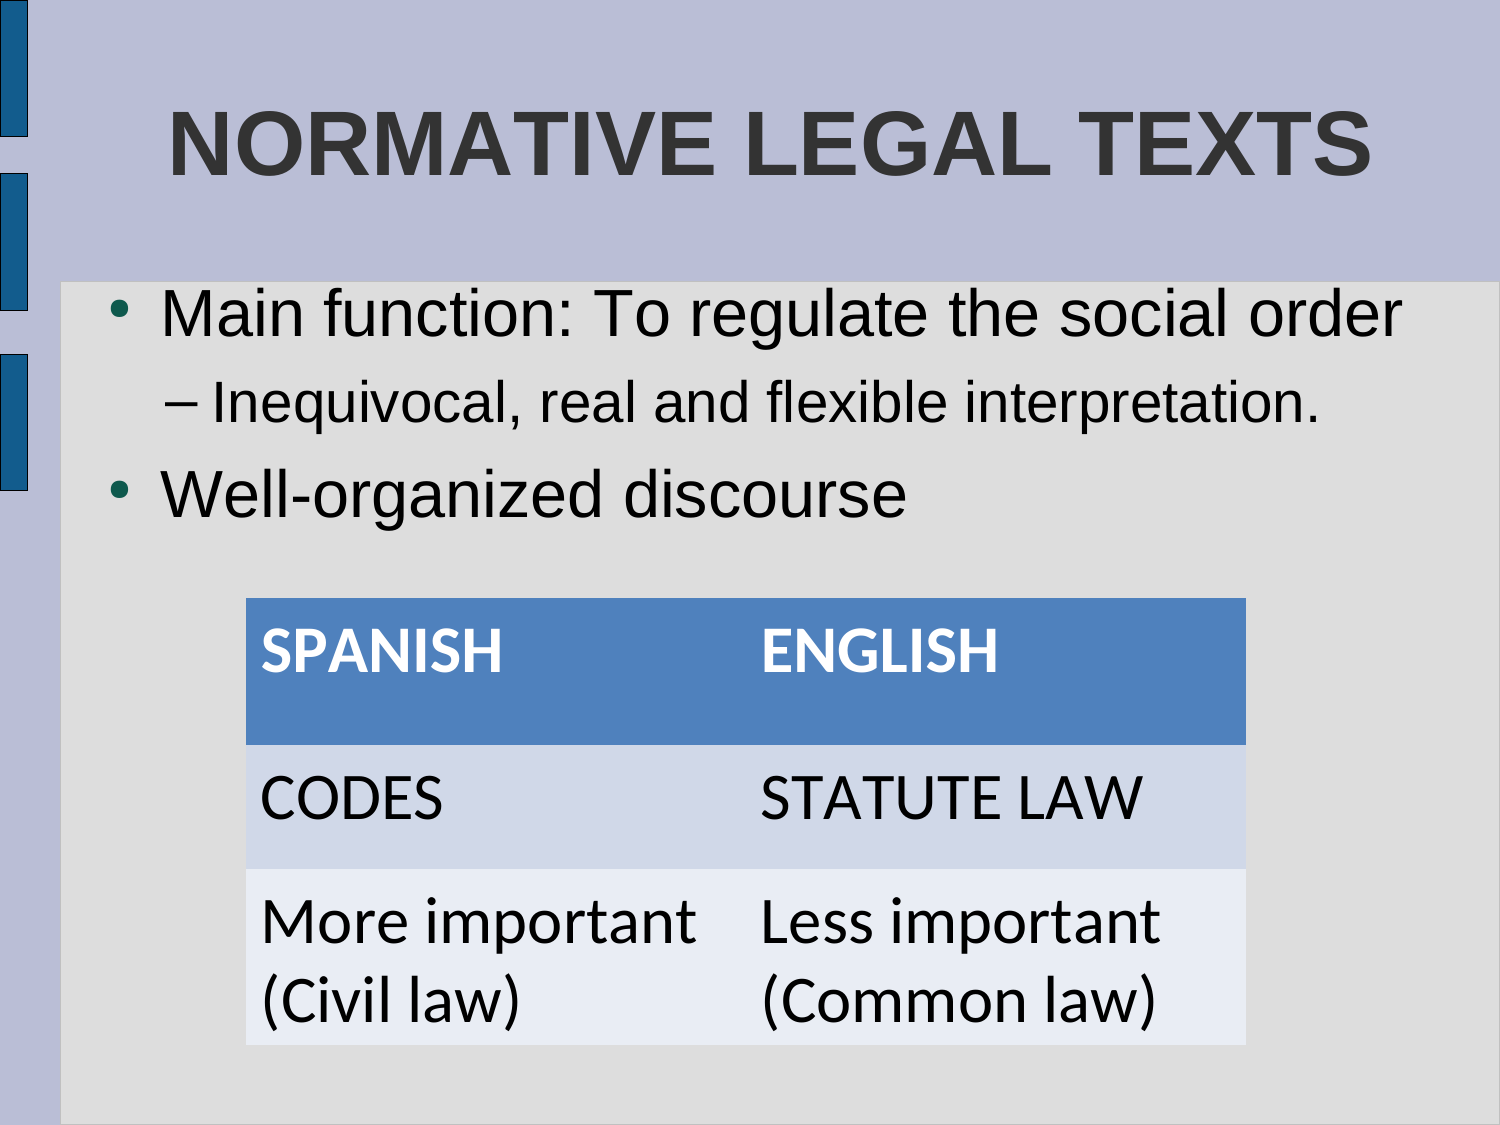

# NORMATIVE LEGAL TEXTS
Main function: To regulate the social order
Inequivocal, real and flexible interpretation.
Well-organized discourse
| SPANISH | ENGLISH |
| --- | --- |
| CODES | STATUTE LAW |
| More important (Civil law) | Less important (Common law) |